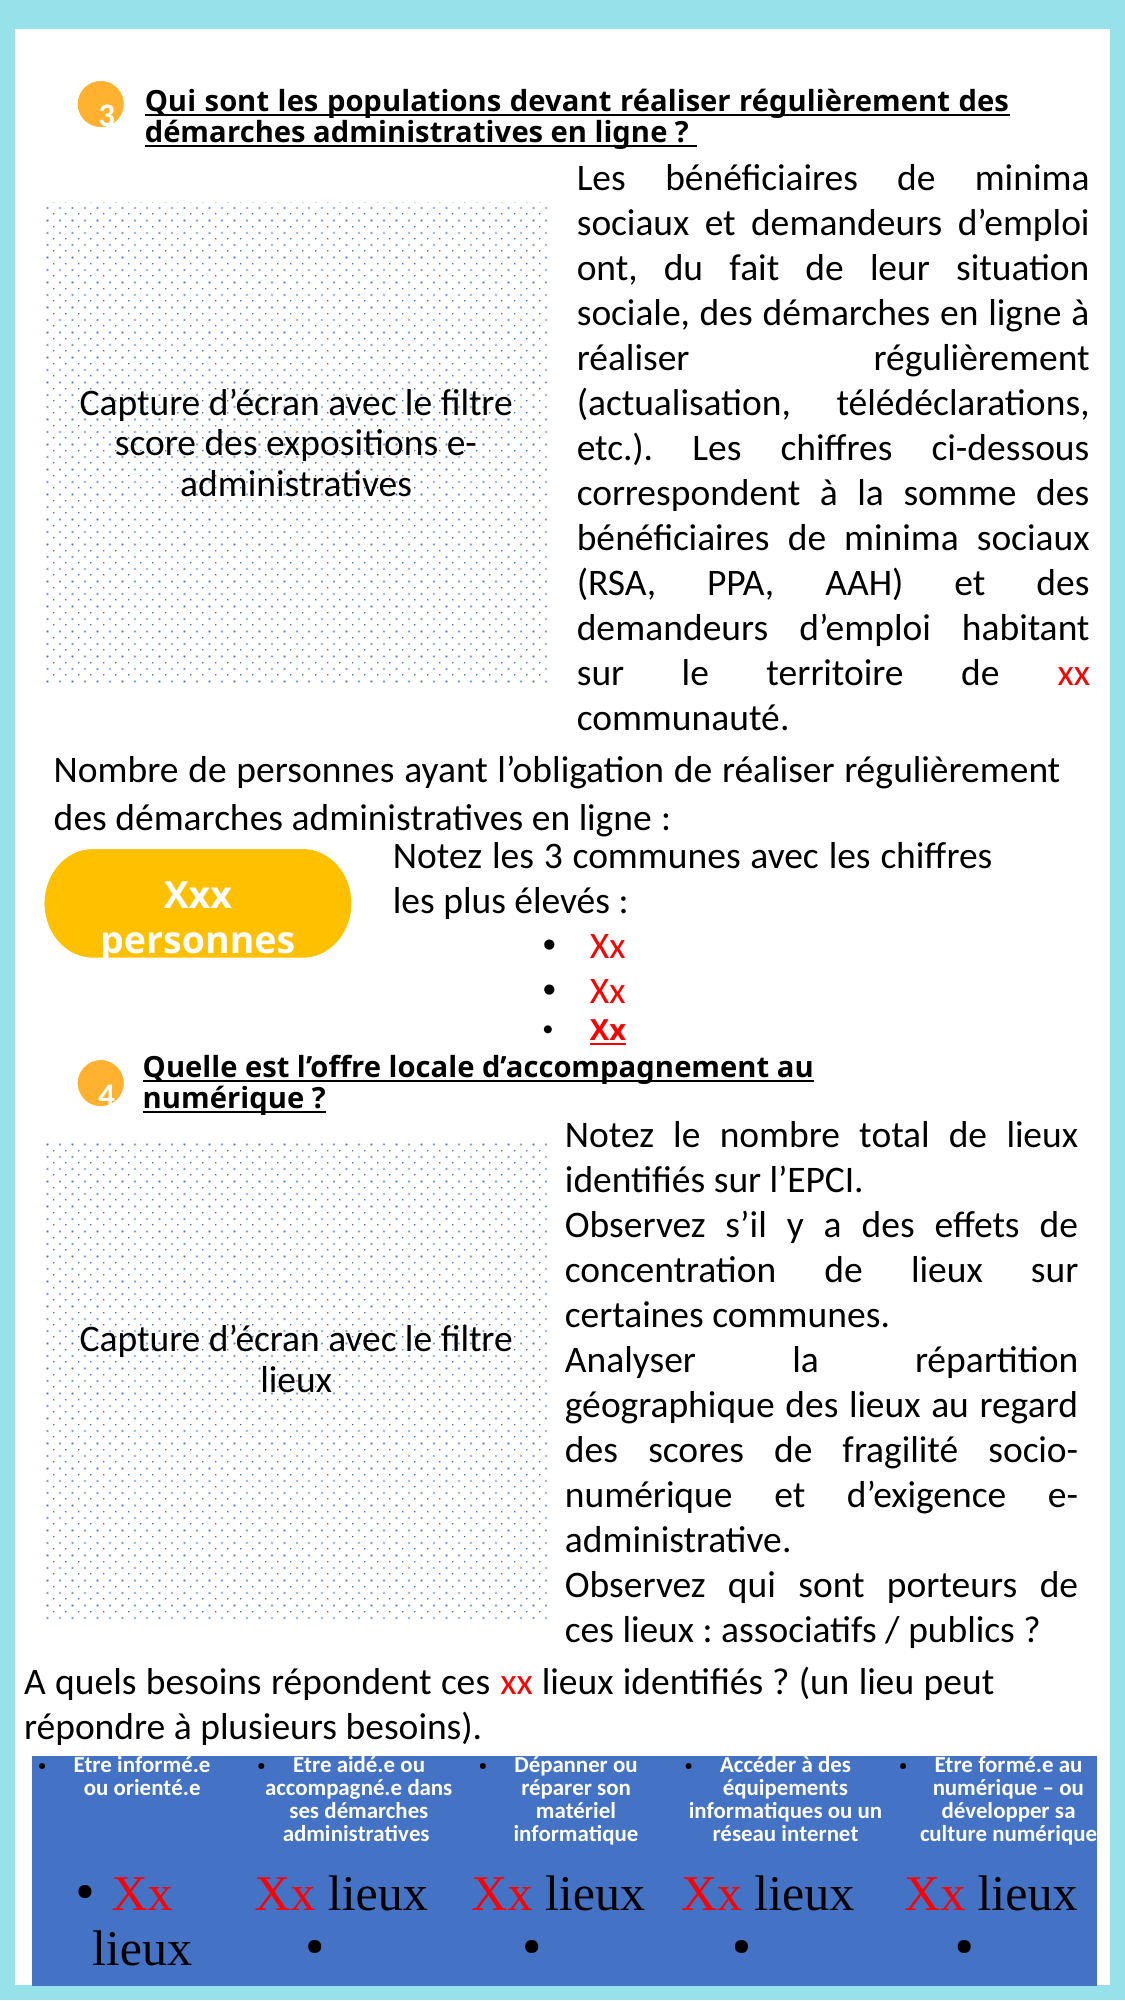

Qui sont les populations devant réaliser régulièrement des démarches administratives en ligne ?
3
Les bénéficiaires de minima sociaux et demandeurs d’emploi ont, du fait de leur situation sociale, des démarches en ligne à réaliser régulièrement (actualisation, télédéclarations, etc.). Les chiffres ci-dessous correspondent à la somme des bénéficiaires de minima sociaux (RSA, PPA, AAH) et des demandeurs d’emploi habitant sur le territoire de xx communauté.
# Capture d’écran avec le filtre score des expositions e-administratives
Nombre de personnes ayant l’obligation de réaliser régulièrement des démarches administratives en ligne :
Notez les 3 communes avec les chiffres les plus élevés :
Xx
Xx
Xx
Xxx personnes
Quelle est l’offre locale d’accompagnement au numérique ?
4
Notez le nombre total de lieux identifiés sur l’EPCI.
Observez s’il y a des effets de concentration de lieux sur certaines communes.
Analyser la répartition géographique des lieux au regard des scores de fragilité socio-numérique et d’exigence e-administrative.
Observez qui sont porteurs de ces lieux : associatifs / publics ?
Capture d’écran avec le filtre lieux
A quels besoins répondent ces xx lieux identifiés ? (un lieu peut répondre à plusieurs besoins).
| Être informé.e ou orienté.e | Être aidé.e ou accompagné.e dans ses démarches administratives | Dépanner ou réparer son matériel informatique | Accéder à des équipements informatiques ou un réseau internet | Être formé.e au numérique – ou développer sa culture numérique |
| --- | --- | --- | --- | --- |
| Xx lieux | Xx lieux | Xx lieux | Xx lieux | Xx lieux |